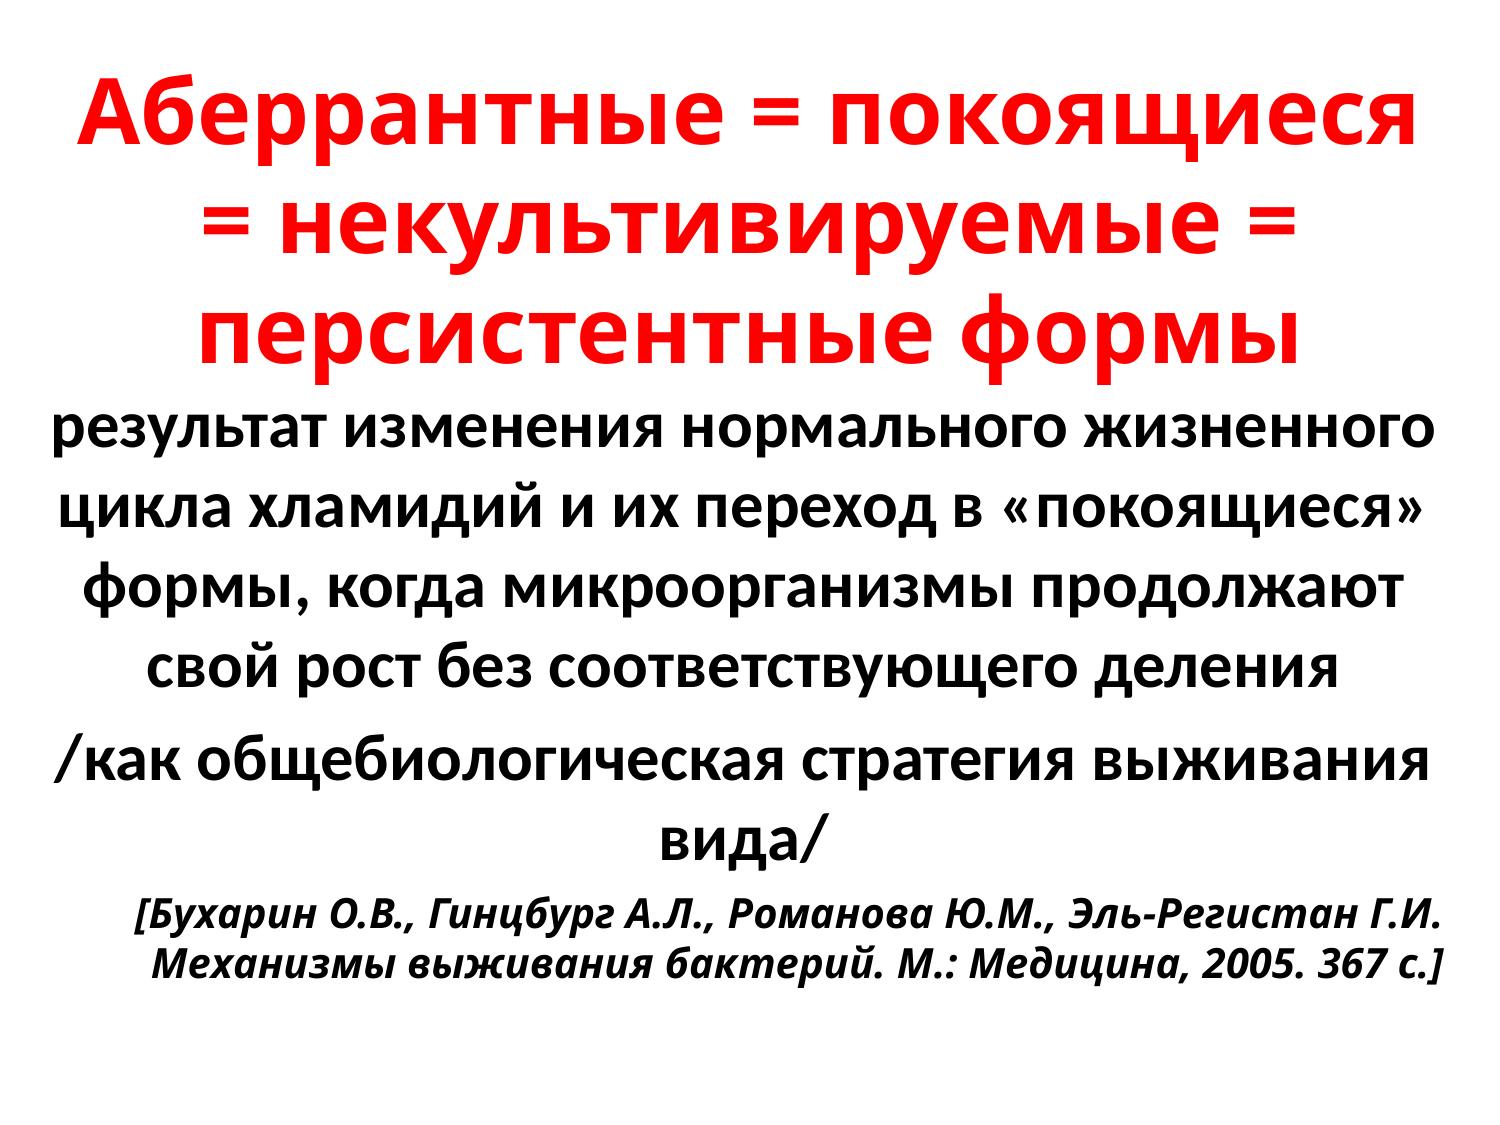

# Аберрантные = покоящиеся = некультивируемые = персистентные формы
результат изменения нормального жизненного цикла хламидий и их переход в «покоящиеся» формы, когда микроорганизмы продолжают свой рост без соответствующего деления
/как общебиологическая стратегия выживания вида/
[Бухарин О.В., Гинцбург А.Л., Романова Ю.М., Эль-Регистан Г.И. Механизмы выживания бактерий. М.: Медицина, 2005. 367 с.]